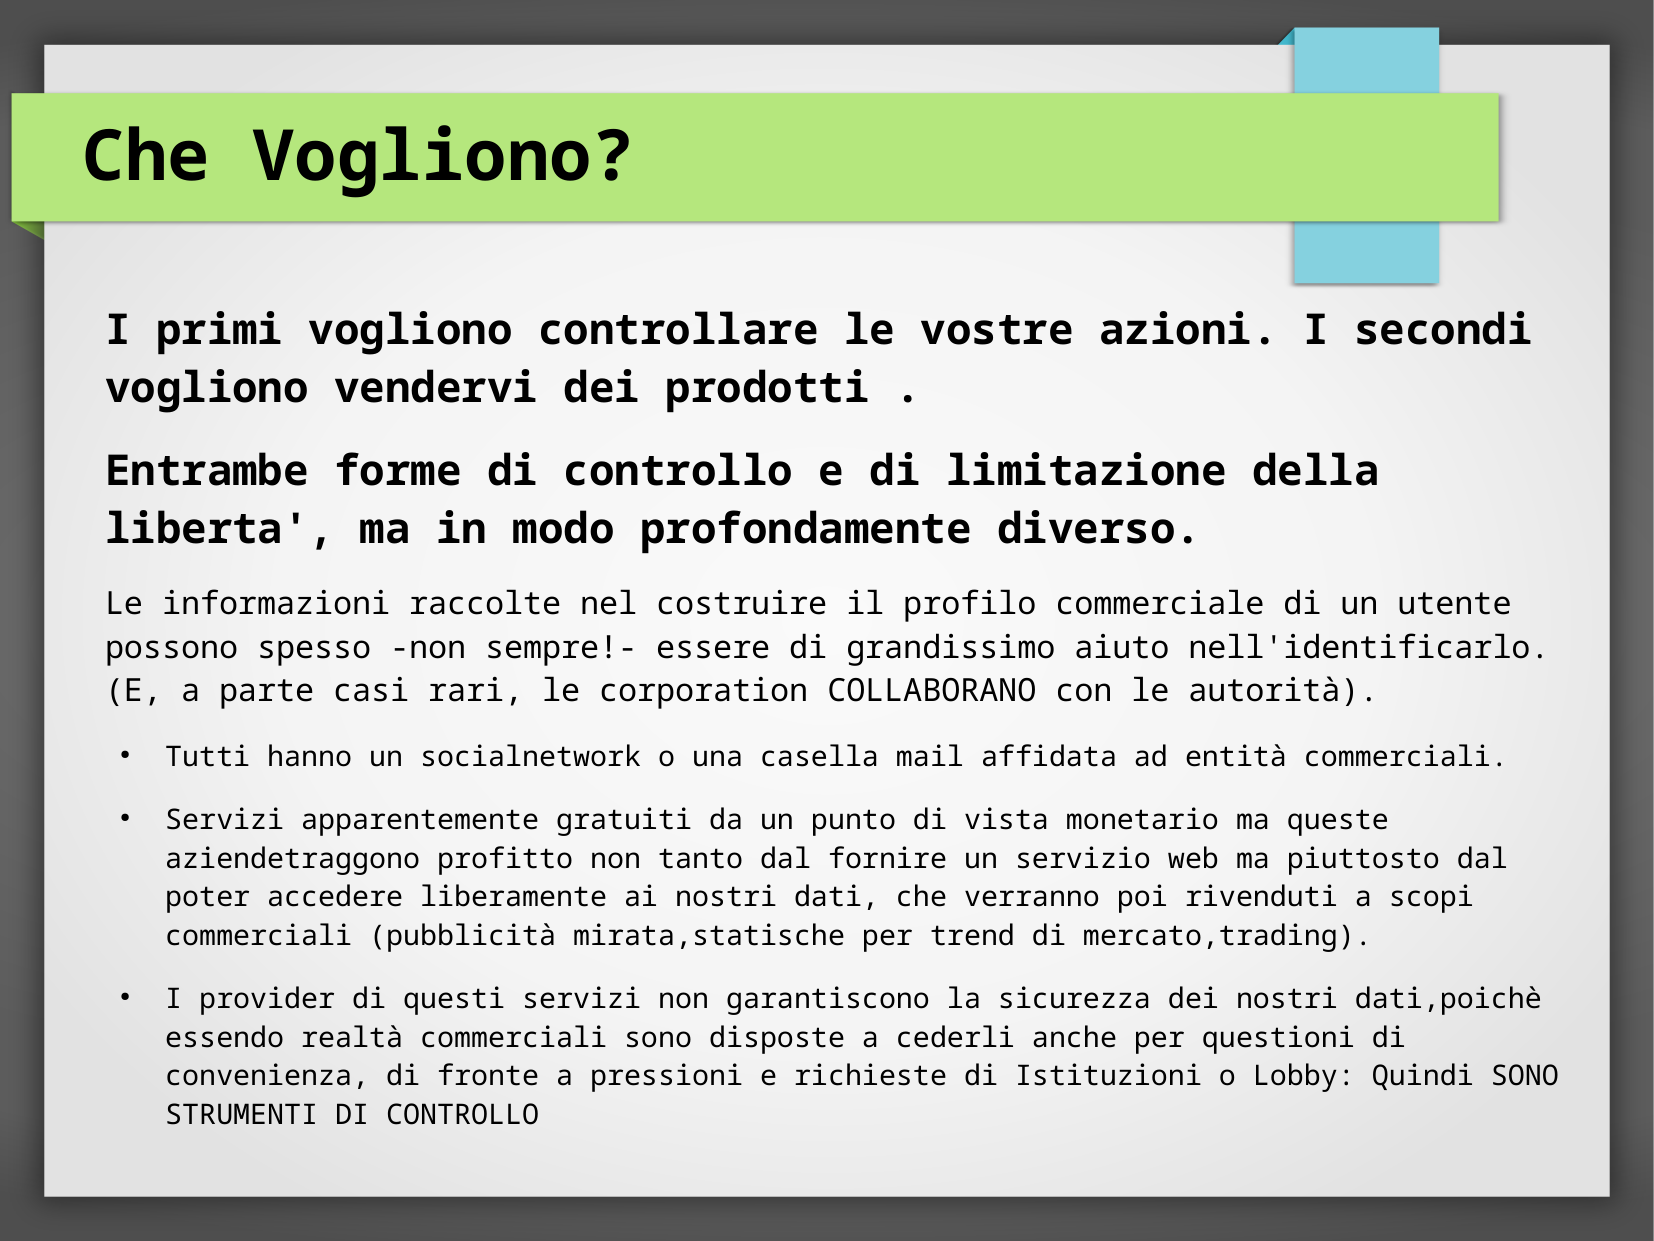

# Che Vogliono?
I primi vogliono controllare le vostre azioni. I secondi vogliono vendervi dei prodotti .
Entrambe forme di controllo e di limitazione della liberta', ma in modo profondamente diverso.
Le informazioni raccolte nel costruire il profilo commerciale di un utente possono spesso -non sempre!- essere di grandissimo aiuto nell'identificarlo. (E, a parte casi rari, le corporation COLLABORANO con le autorità).
Tutti hanno un socialnetwork o una casella mail affidata ad entità commerciali.
Servizi apparentemente gratuiti da un punto di vista monetario ma queste aziendetraggono profitto non tanto dal fornire un servizio web ma piuttosto dal poter accedere liberamente ai nostri dati, che verranno poi rivenduti a scopi commerciali (pubblicità mirata,statische per trend di mercato,trading).
I provider di questi servizi non garantiscono la sicurezza dei nostri dati,poichè essendo realtà commerciali sono disposte a cederli anche per questioni di convenienza, di fronte a pressioni e richieste di Istituzioni o Lobby: Quindi SONO STRUMENTI DI CONTROLLO